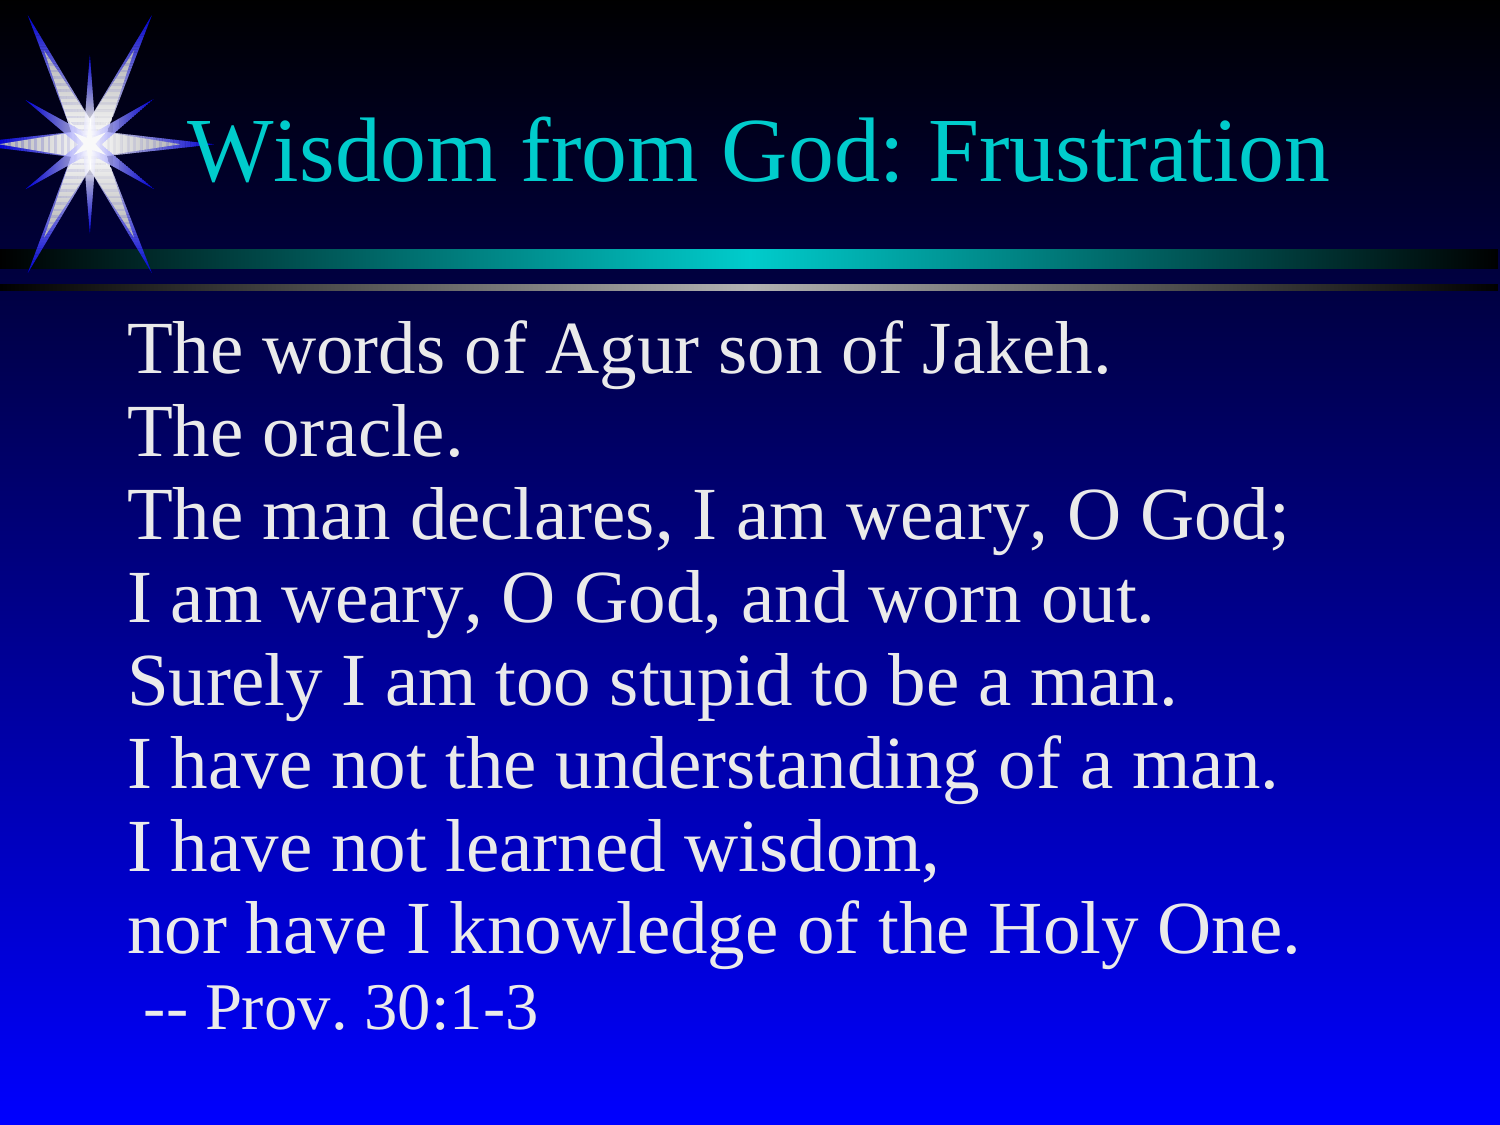

# Wisdom from God: Frustration
The words of Agur son of Jakeh.
The oracle.
The man declares, I am weary, O God;
I am weary, O God, and worn out.
Surely I am too stupid to be a man.
I have not the understanding of a man.
I have not learned wisdom,
nor have I knowledge of the Holy One.
 -- Prov. 30:1-3